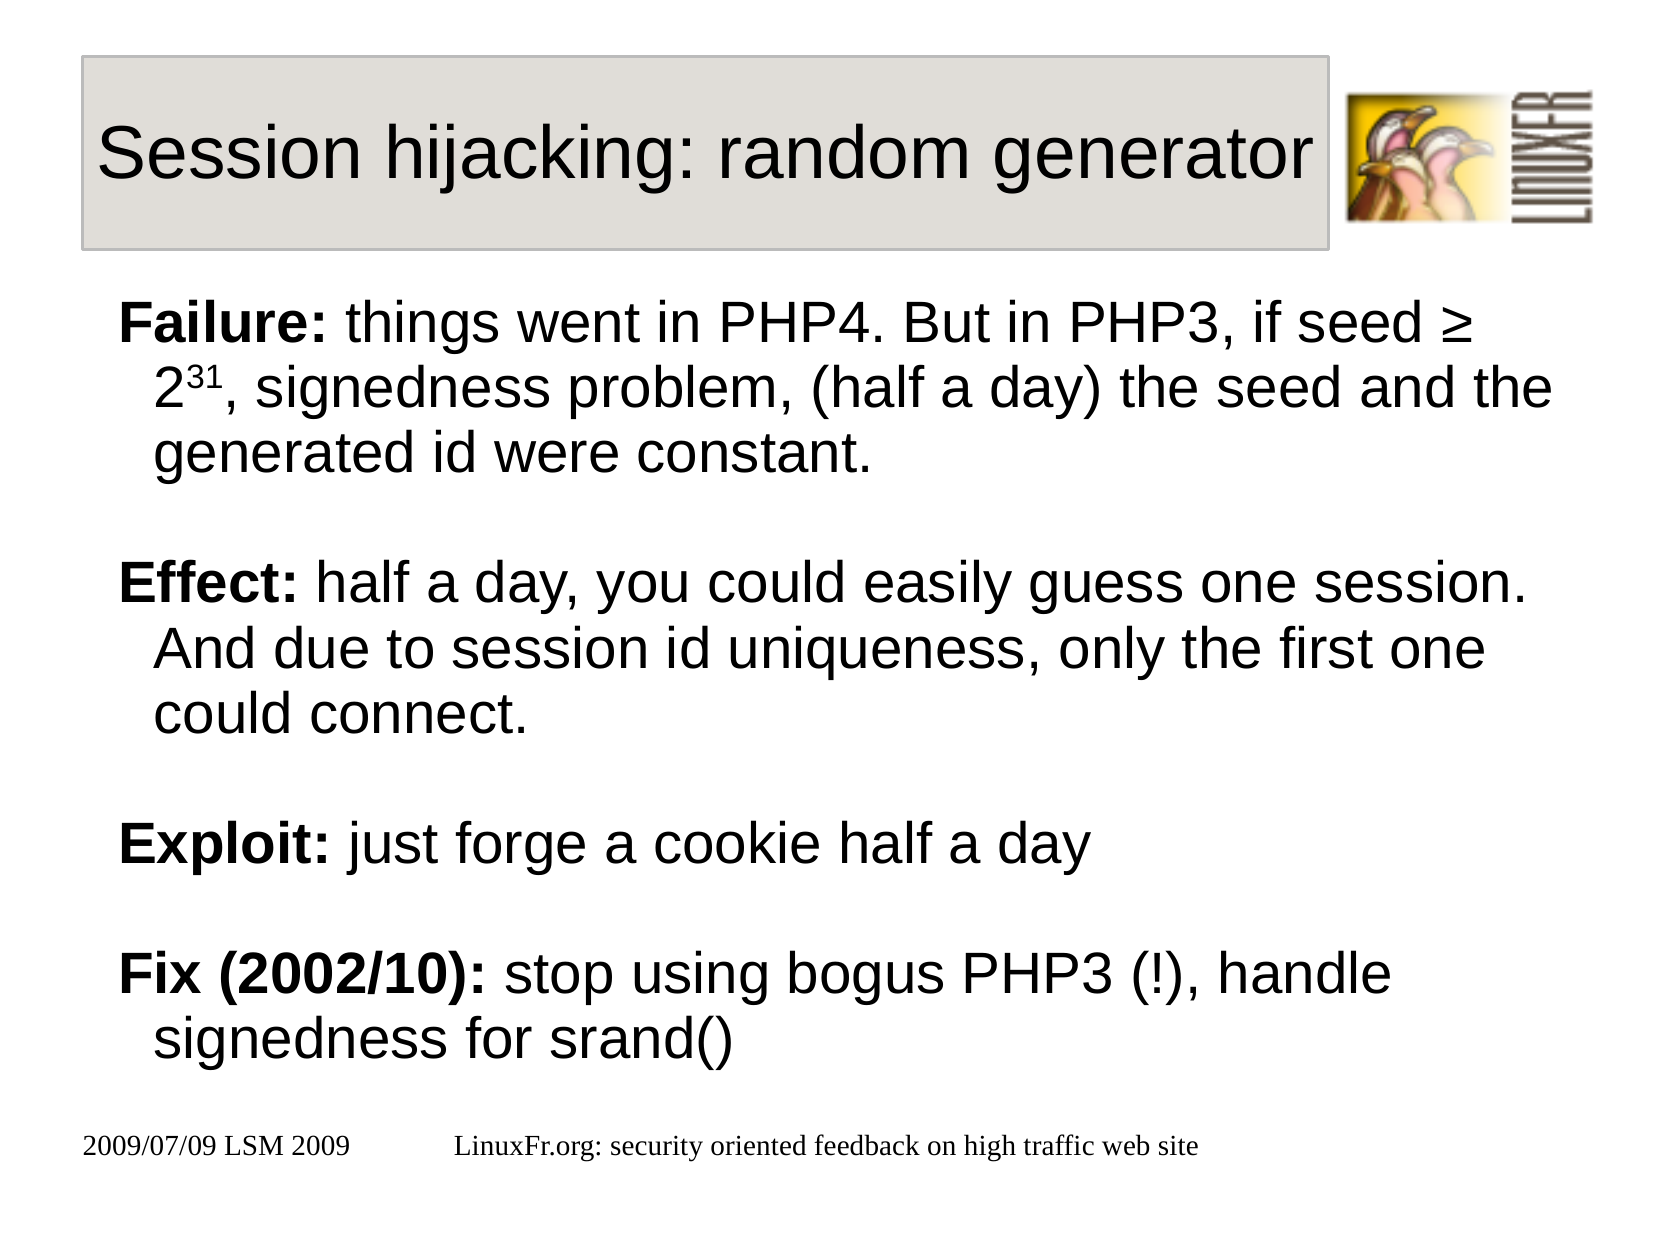

# Session hijacking: random generator
Failure: things went in PHP4. But in PHP3, if seed ≥ 231, signedness problem, (half a day) the seed and the generated id were constant.
Effect: half a day, you could easily guess one session. And due to session id uniqueness, only the first one could connect.
Exploit: just forge a cookie half a day
Fix (2002/10): stop using bogus PHP3 (!), handle signedness for srand()